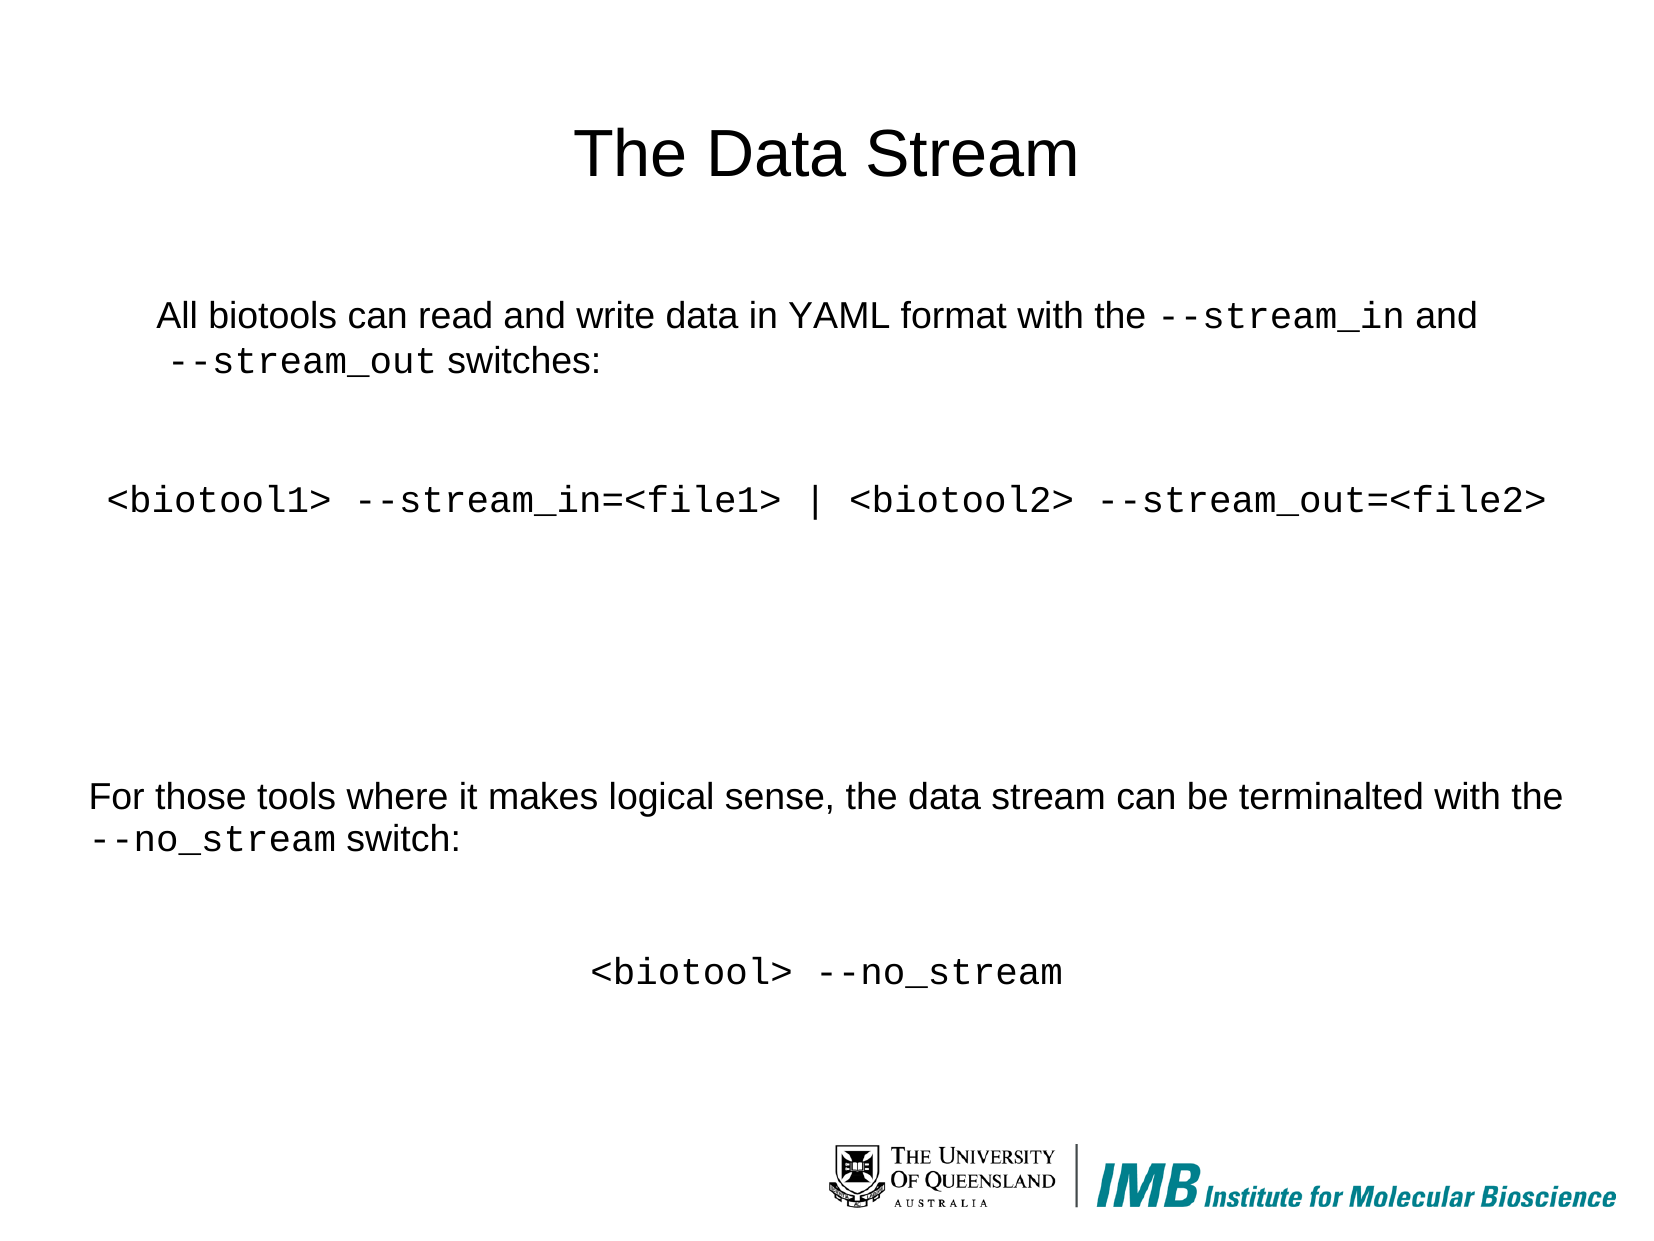

# The Data Stream
All biotools can read and write data in YAML format with the --stream_in and
 --stream_out switches:
<biotool1> --stream_in=<file1> | <biotool2> --stream_out=<file2>
For those tools where it makes logical sense, the data stream can be terminalted with the
--no_stream switch:
<biotool> --no_stream